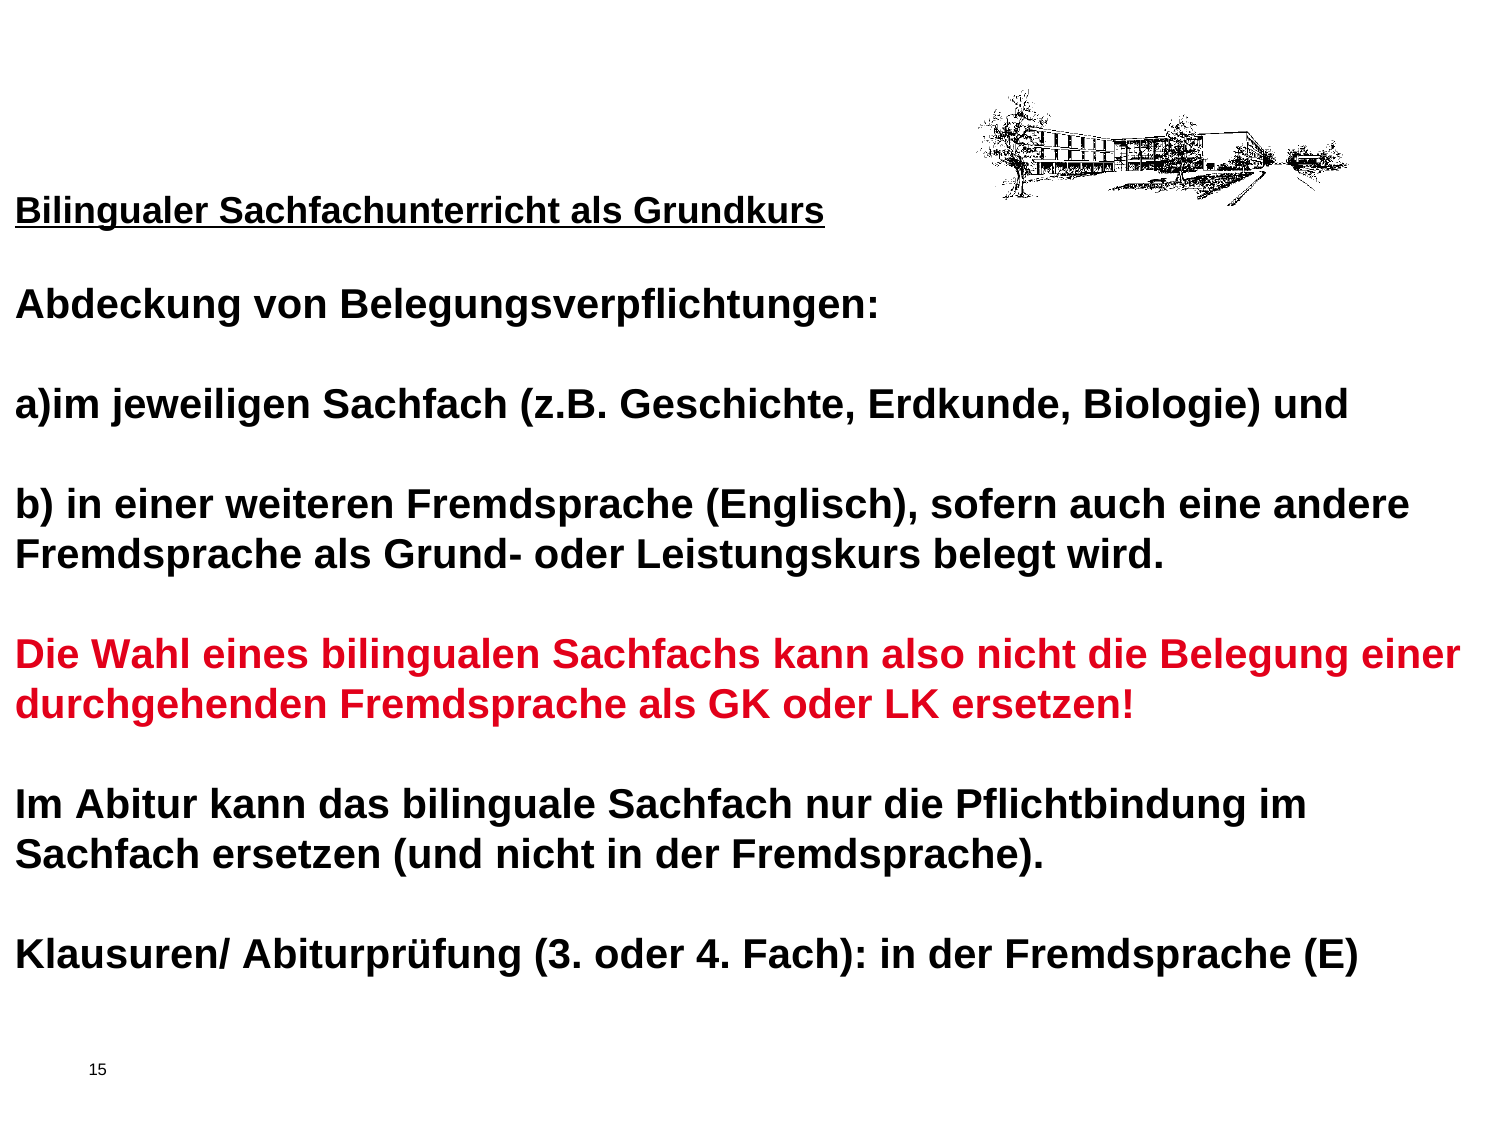

Bilingualer Sachfachunterricht als Grundkurs
Abdeckung von Belegungsverpflichtungen:
im jeweiligen Sachfach (z.B. Geschichte, Erdkunde, Biologie) und
b) in einer weiteren Fremdsprache (Englisch), sofern auch eine andere Fremdsprache als Grund- oder Leistungskurs belegt wird.
Die Wahl eines bilingualen Sachfachs kann also nicht die Belegung einer durchgehenden Fremdsprache als GK oder LK ersetzen!
Im Abitur kann das bilinguale Sachfach nur die Pflichtbindung im Sachfach ersetzen (und nicht in der Fremdsprache).
Klausuren/ Abiturprüfung (3. oder 4. Fach): in der Fremdsprache (E)
#